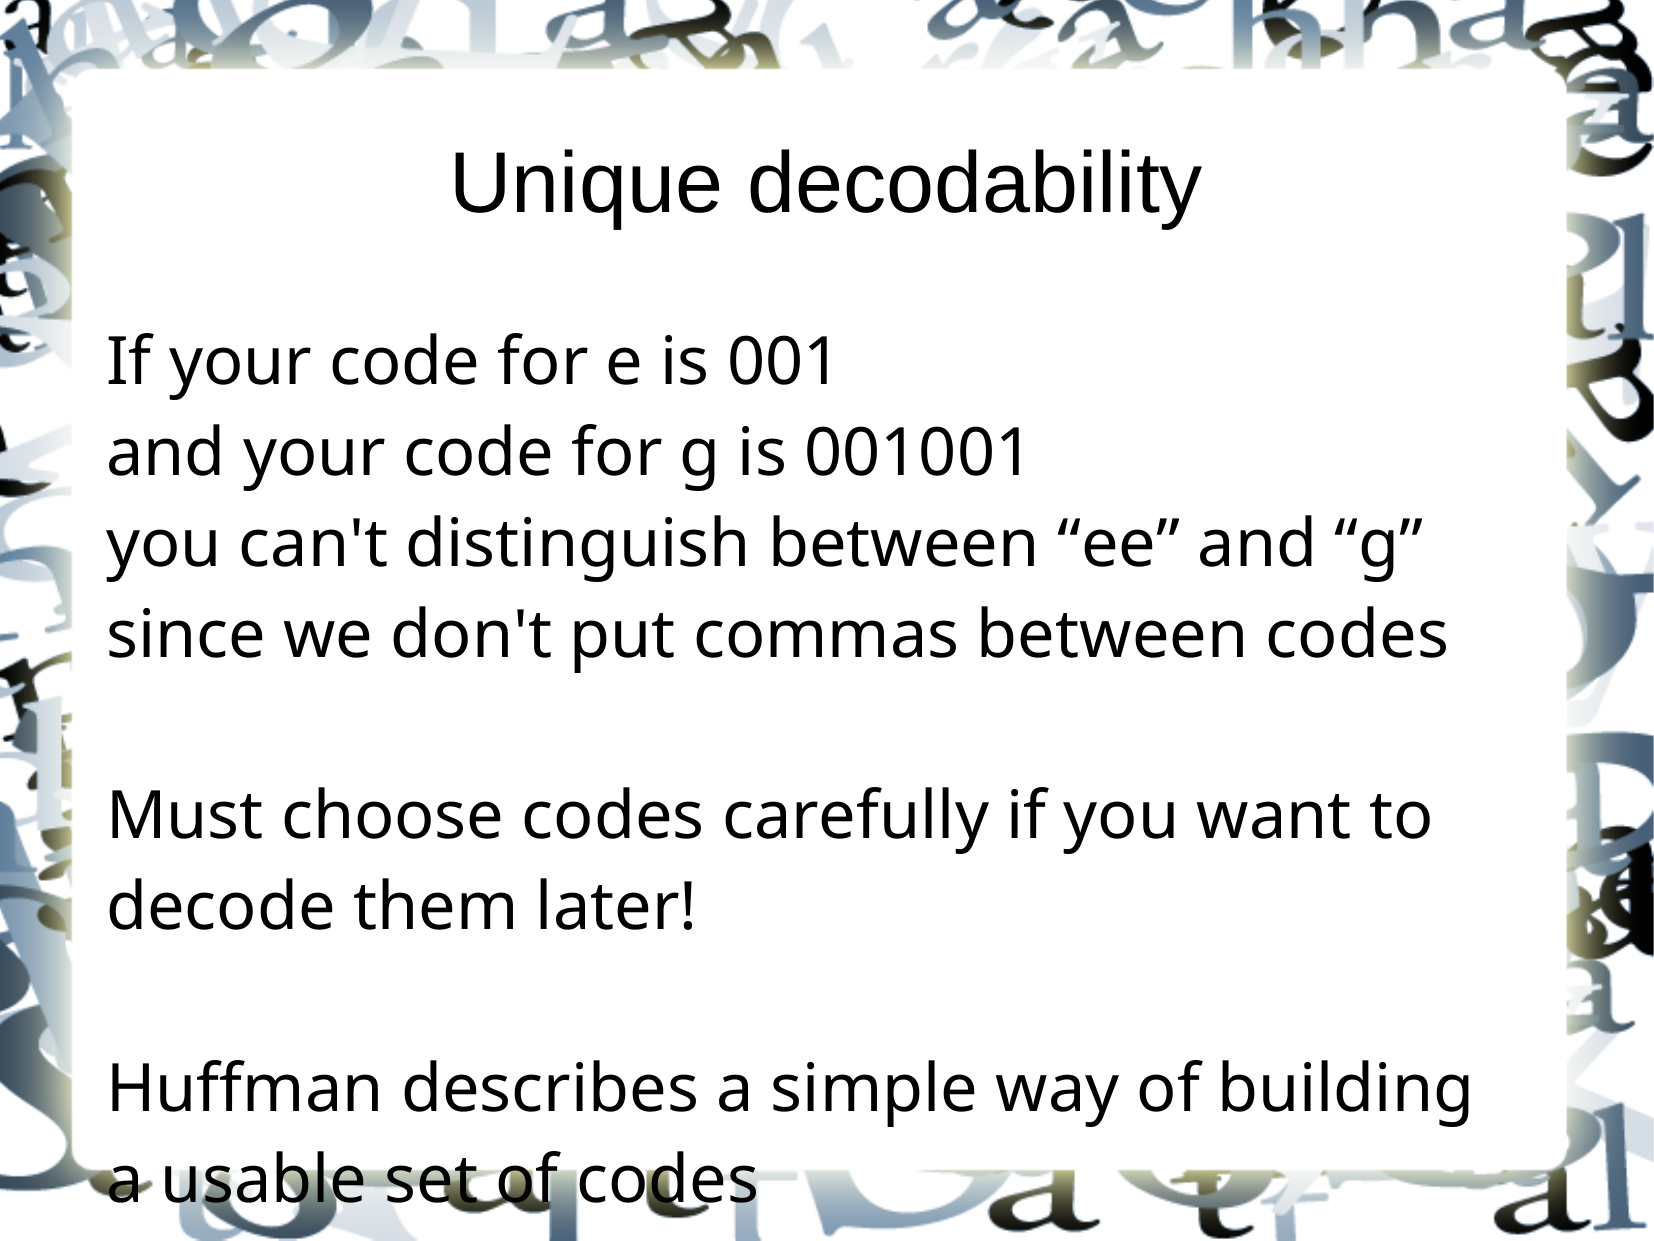

# Unique decodability
If your code for e is 001
and your code for g is 001001
you can't distinguish between “ee” and “g”
since we don't put commas between codes
Must choose codes carefully if you want to decode them later!
Huffman describes a simple way of building a usable set of codes